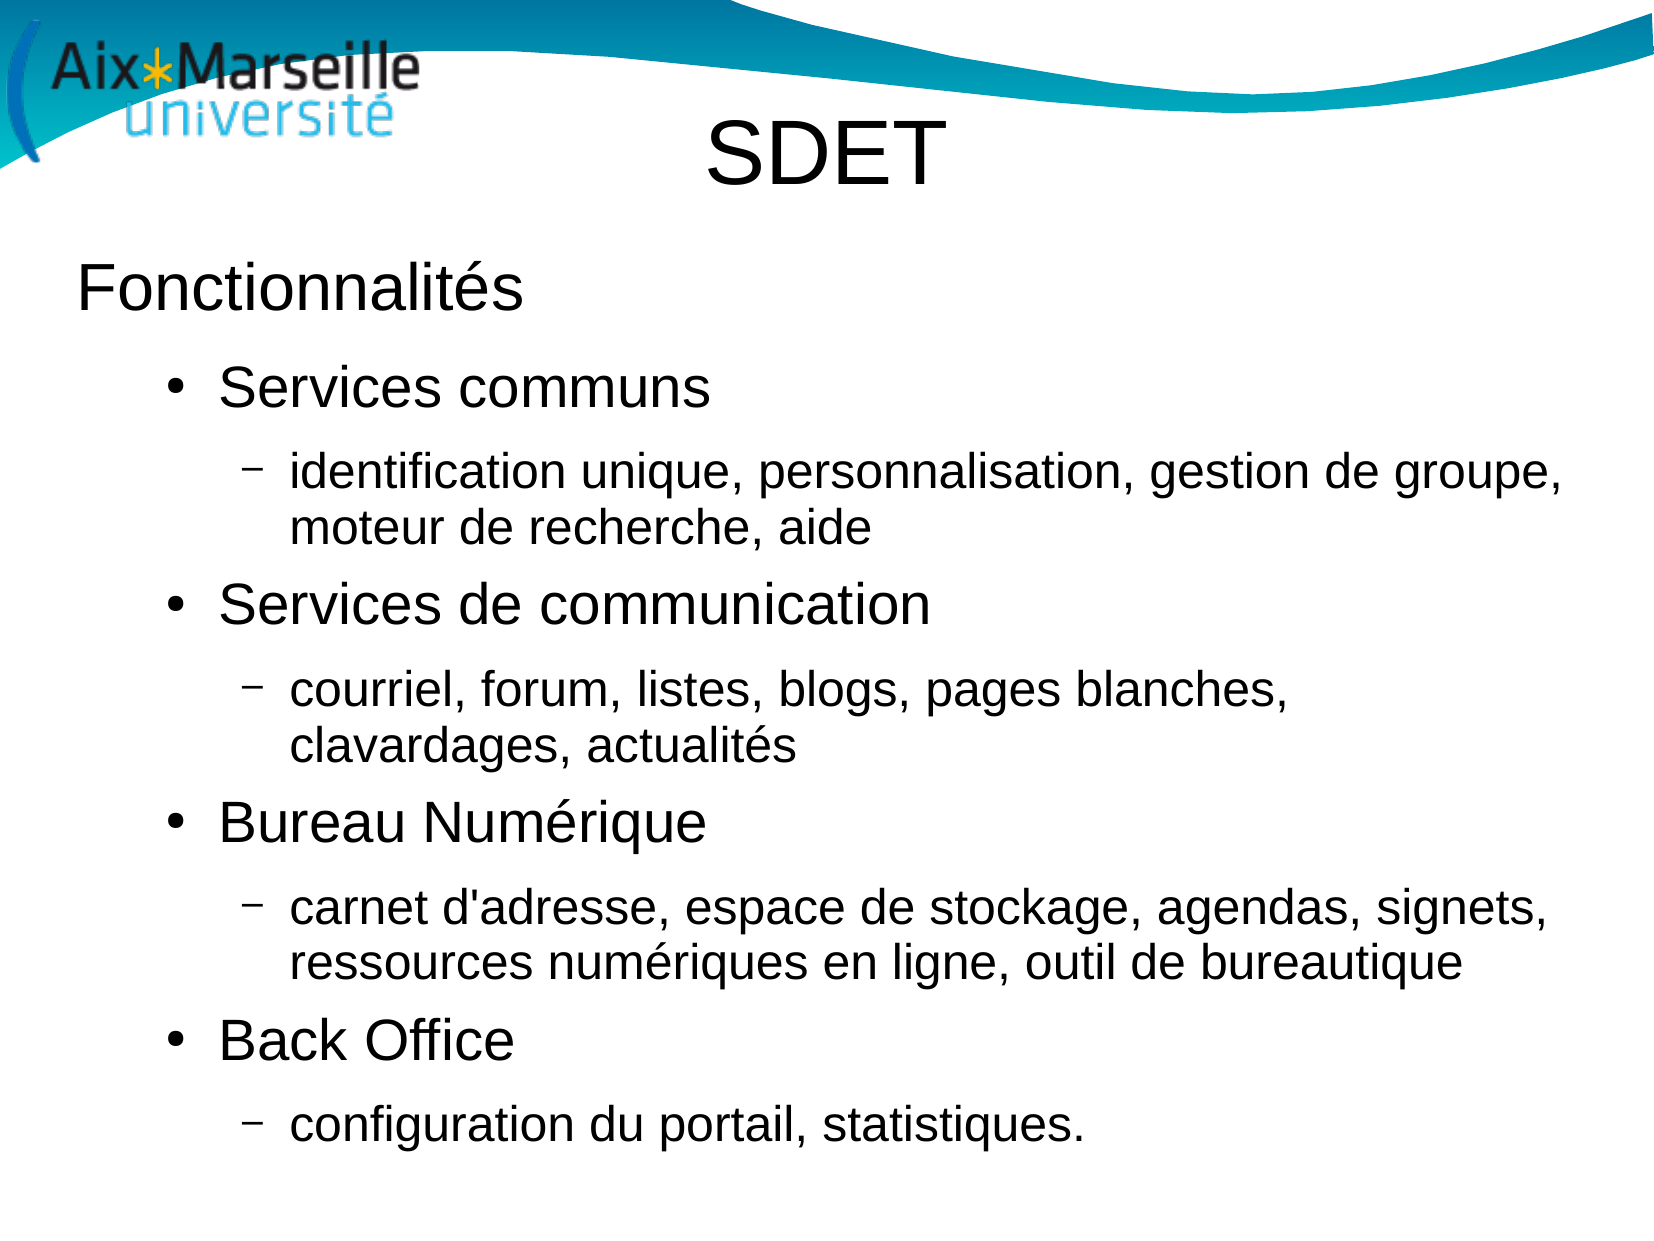

# SDET
Fonctionnalités
Services communs
identification unique, personnalisation, gestion de groupe, moteur de recherche, aide
Services de communication
courriel, forum, listes, blogs, pages blanches, clavardages, actualités
Bureau Numérique
carnet d'adresse, espace de stockage, agendas, signets, ressources numériques en ligne, outil de bureautique
Back Office
configuration du portail, statistiques.